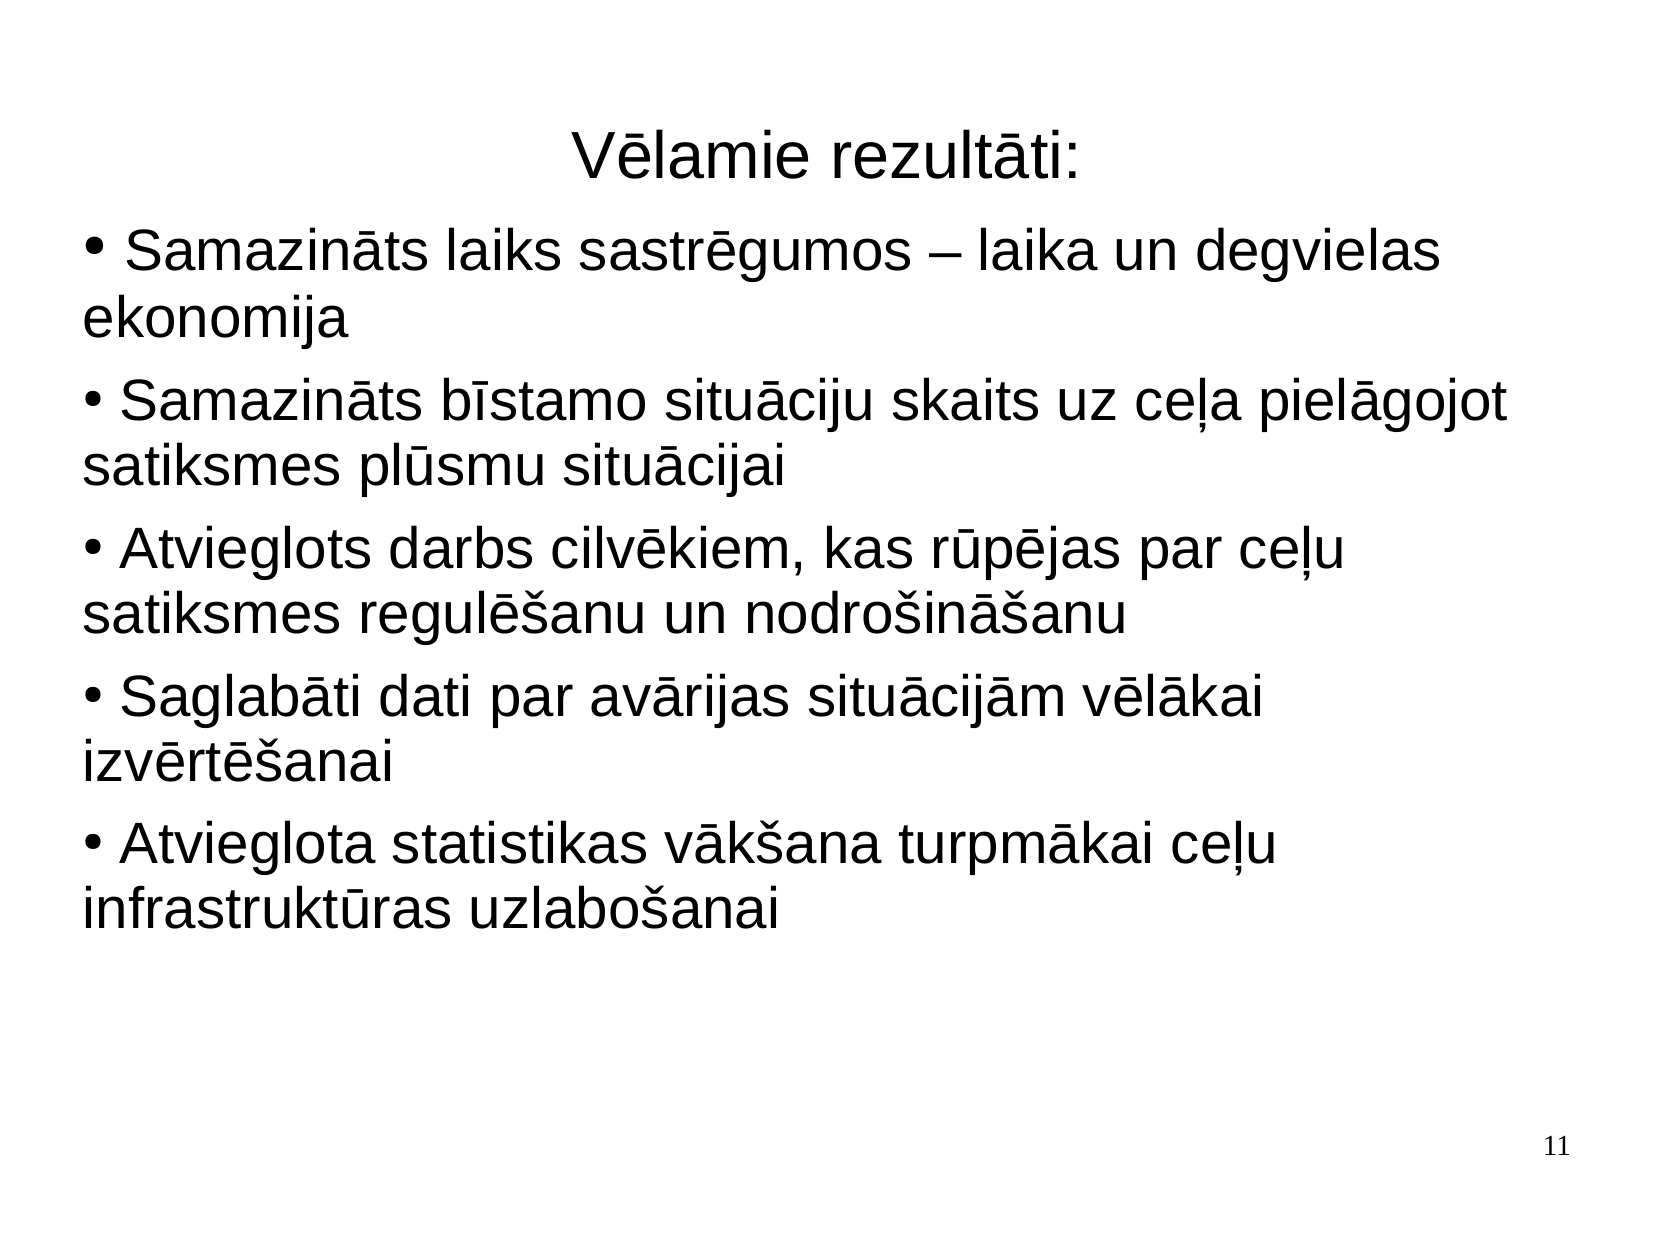

# Vēlamie rezultāti:
 Samazināts laiks sastrēgumos – laika un degvielas ekonomija
 Samazināts bīstamo situāciju skaits uz ceļa pielāgojot satiksmes plūsmu situācijai
 Atvieglots darbs cilvēkiem, kas rūpējas par ceļu satiksmes regulēšanu un nodrošināšanu
 Saglabāti dati par avārijas situācijām vēlākai izvērtēšanai
 Atvieglota statistikas vākšana turpmākai ceļu infrastruktūras uzlabošanai
11